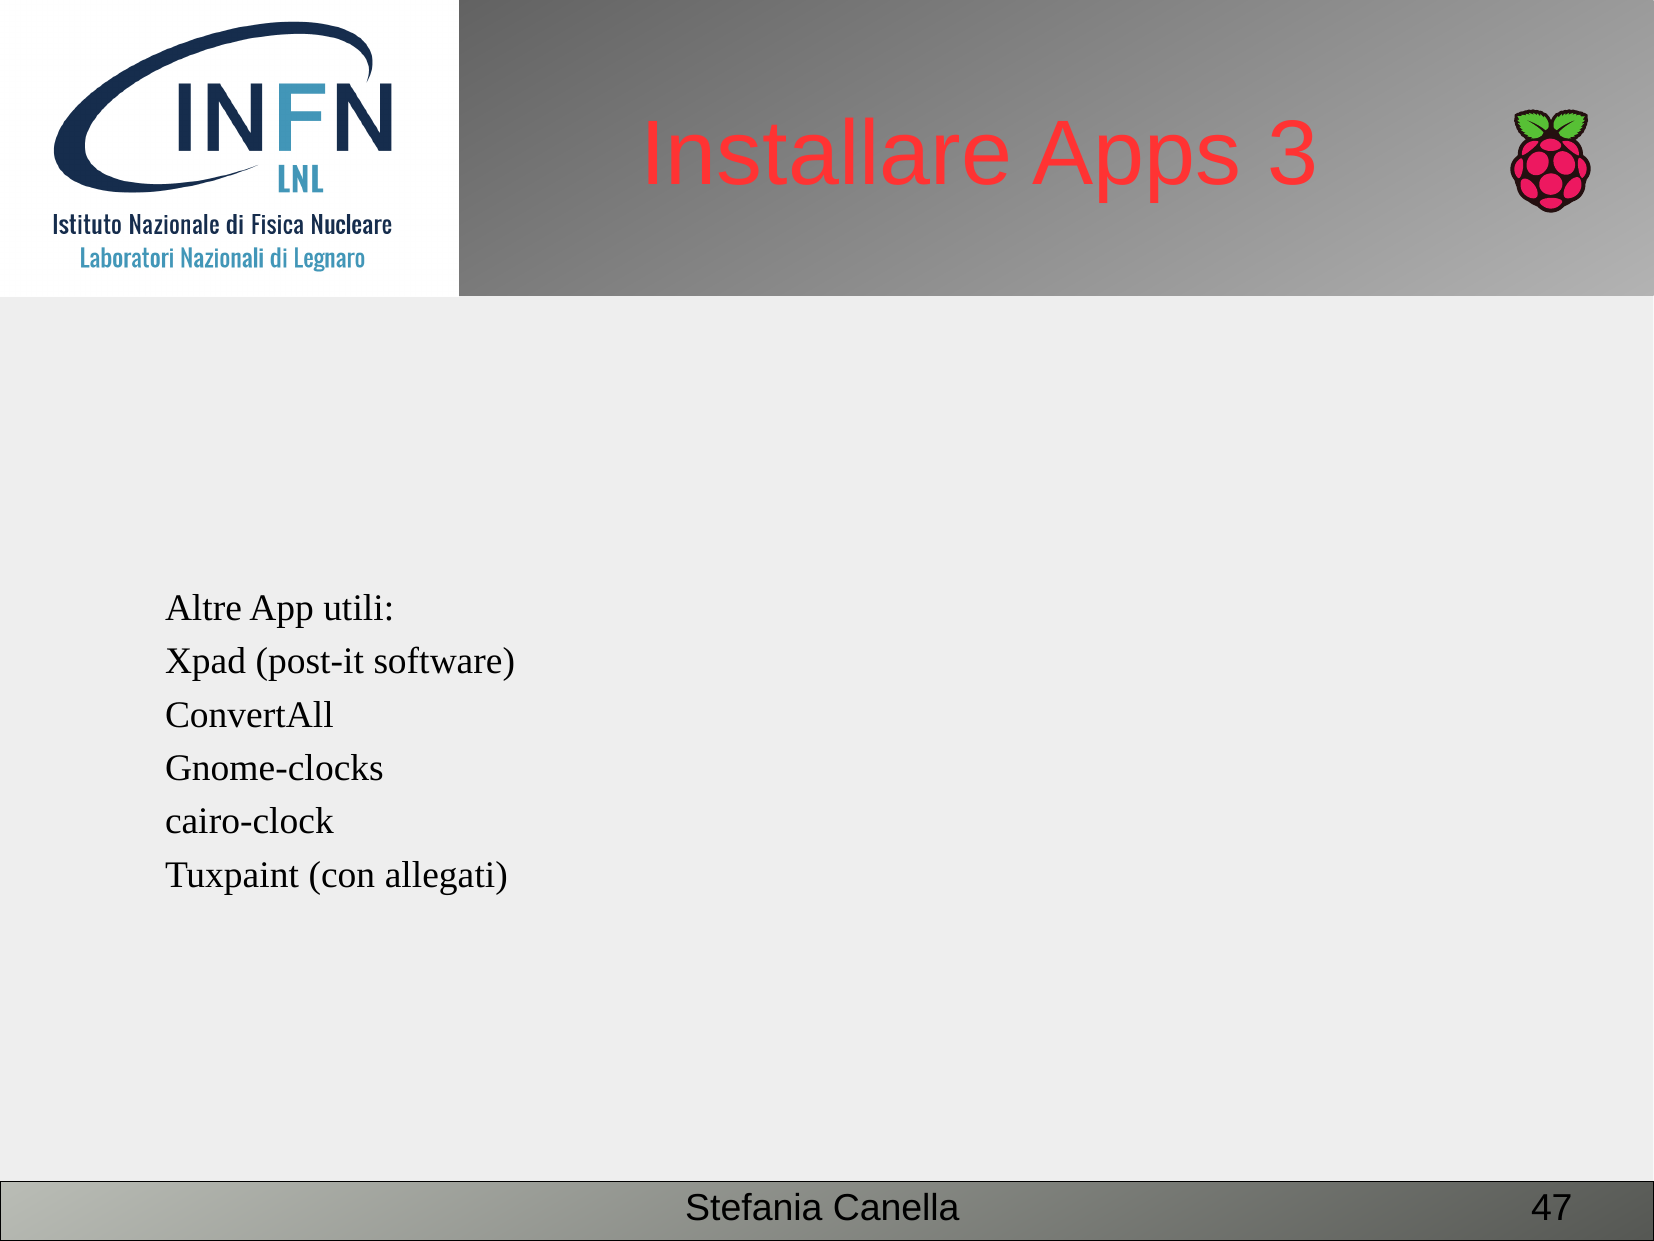

# Installare Apps 3
Altre App utili:
Xpad (post-it software)
ConvertAll
Gnome-clocks
cairo-clock
Tuxpaint (con allegati)
Stefania Canella